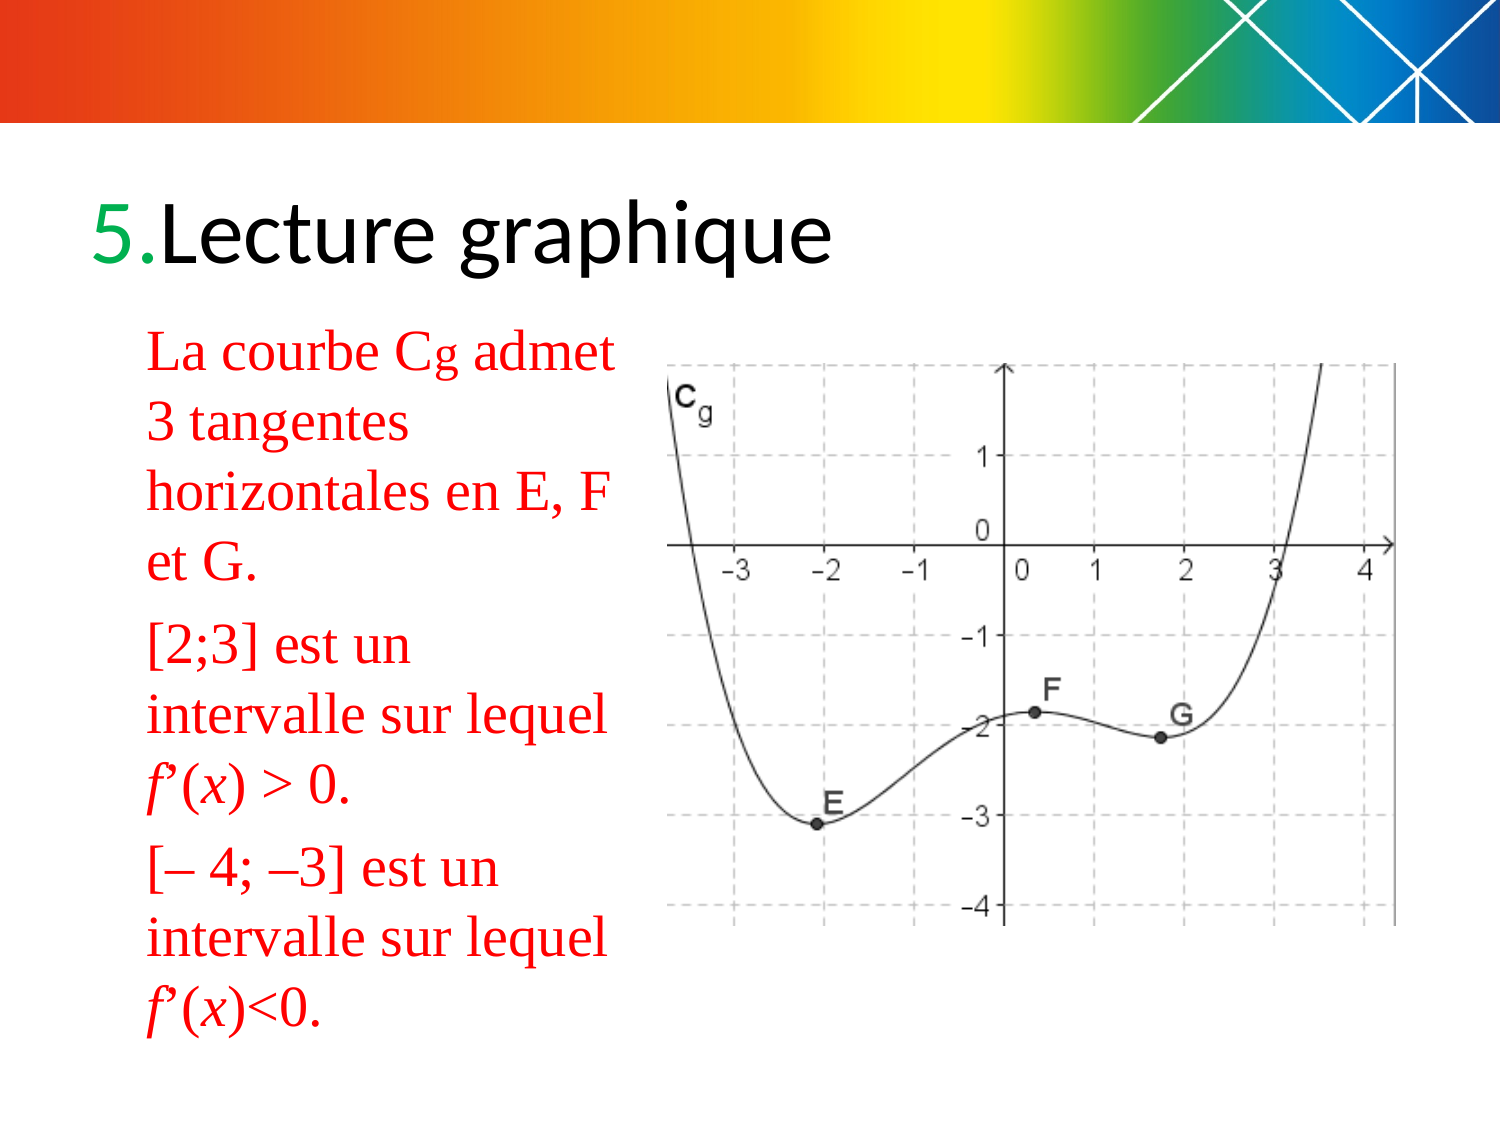

# 5.Lecture graphique
La courbe Cg admet 3 tangentes horizontales en E, F et G.
[2;3] est un intervalle sur lequel f’(x) > 0.
[– 4; –3] est un intervalle sur lequel f’(x)<0.